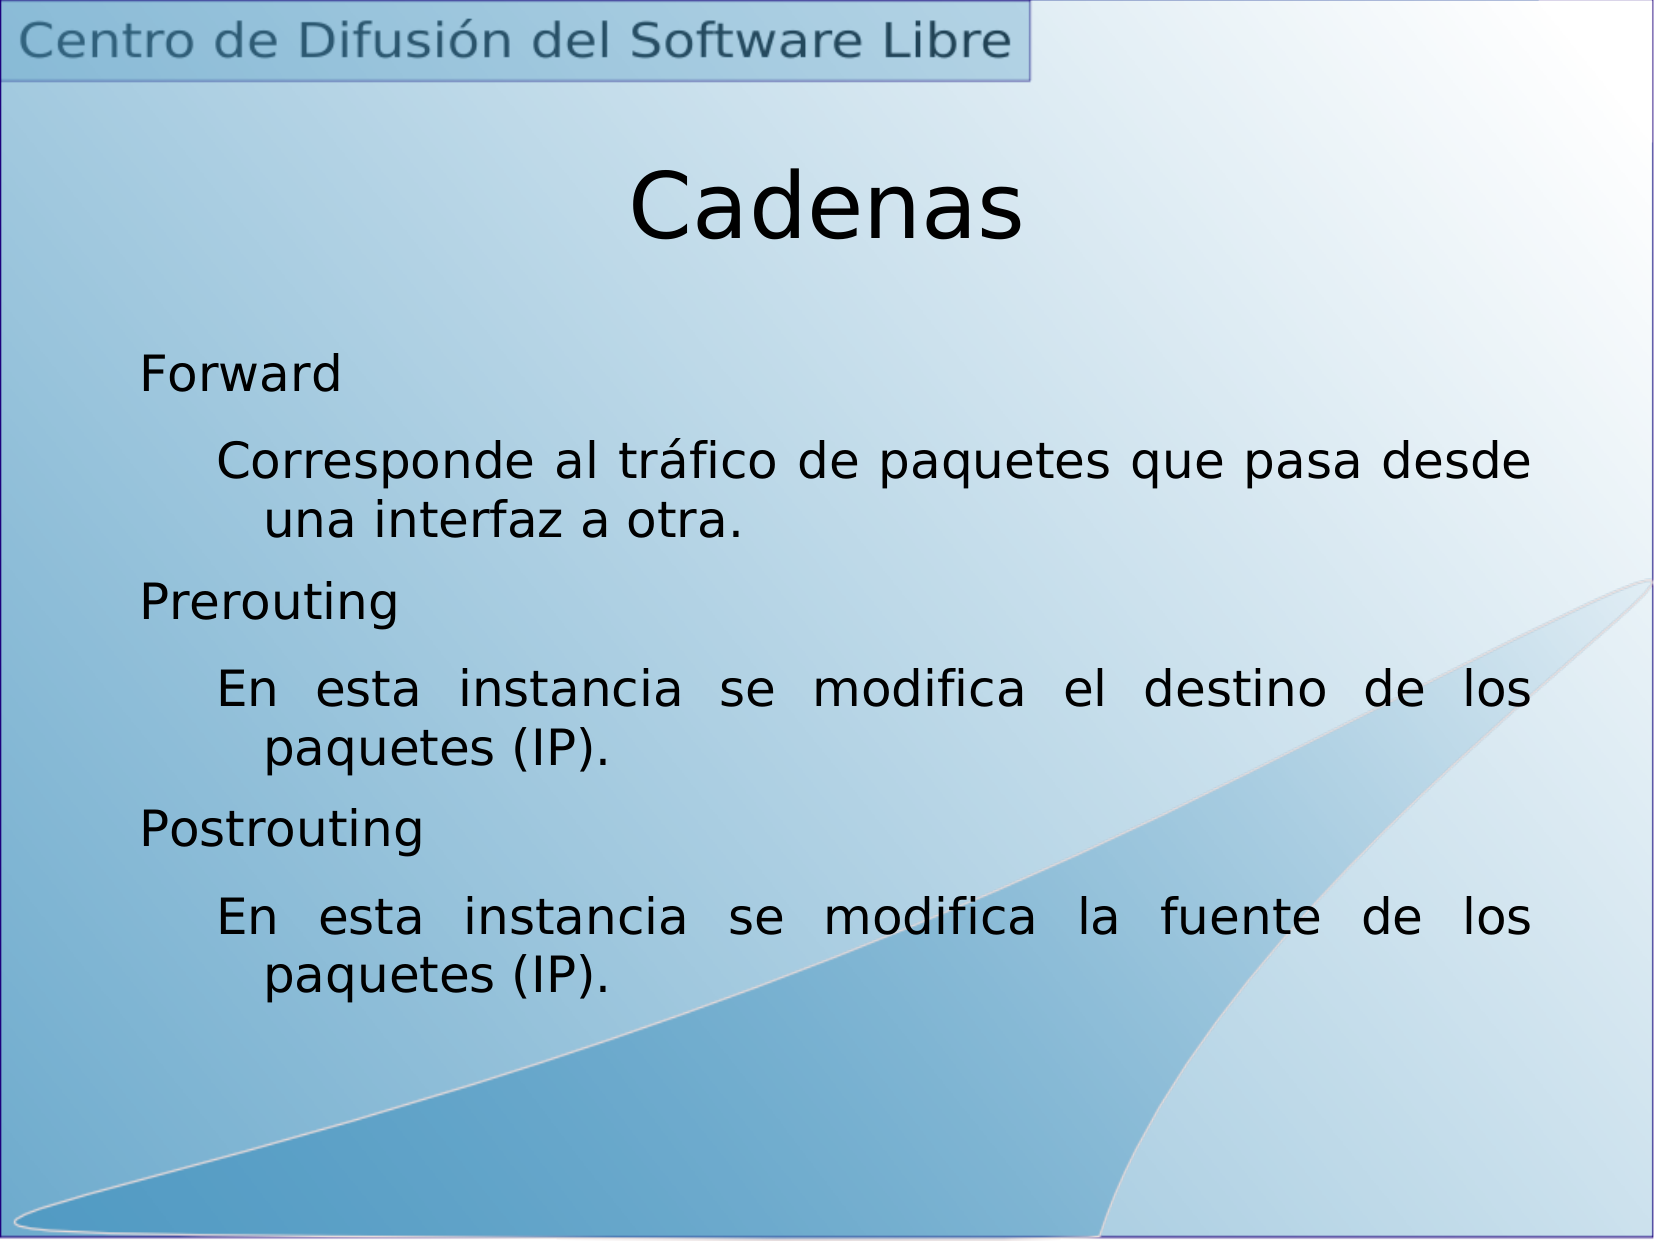

# Cadenas
Forward
Corresponde al tráfico de paquetes que pasa desde una interfaz a otra.
Prerouting
En esta instancia se modifica el destino de los paquetes (IP).
Postrouting
En esta instancia se modifica la fuente de los paquetes (IP).